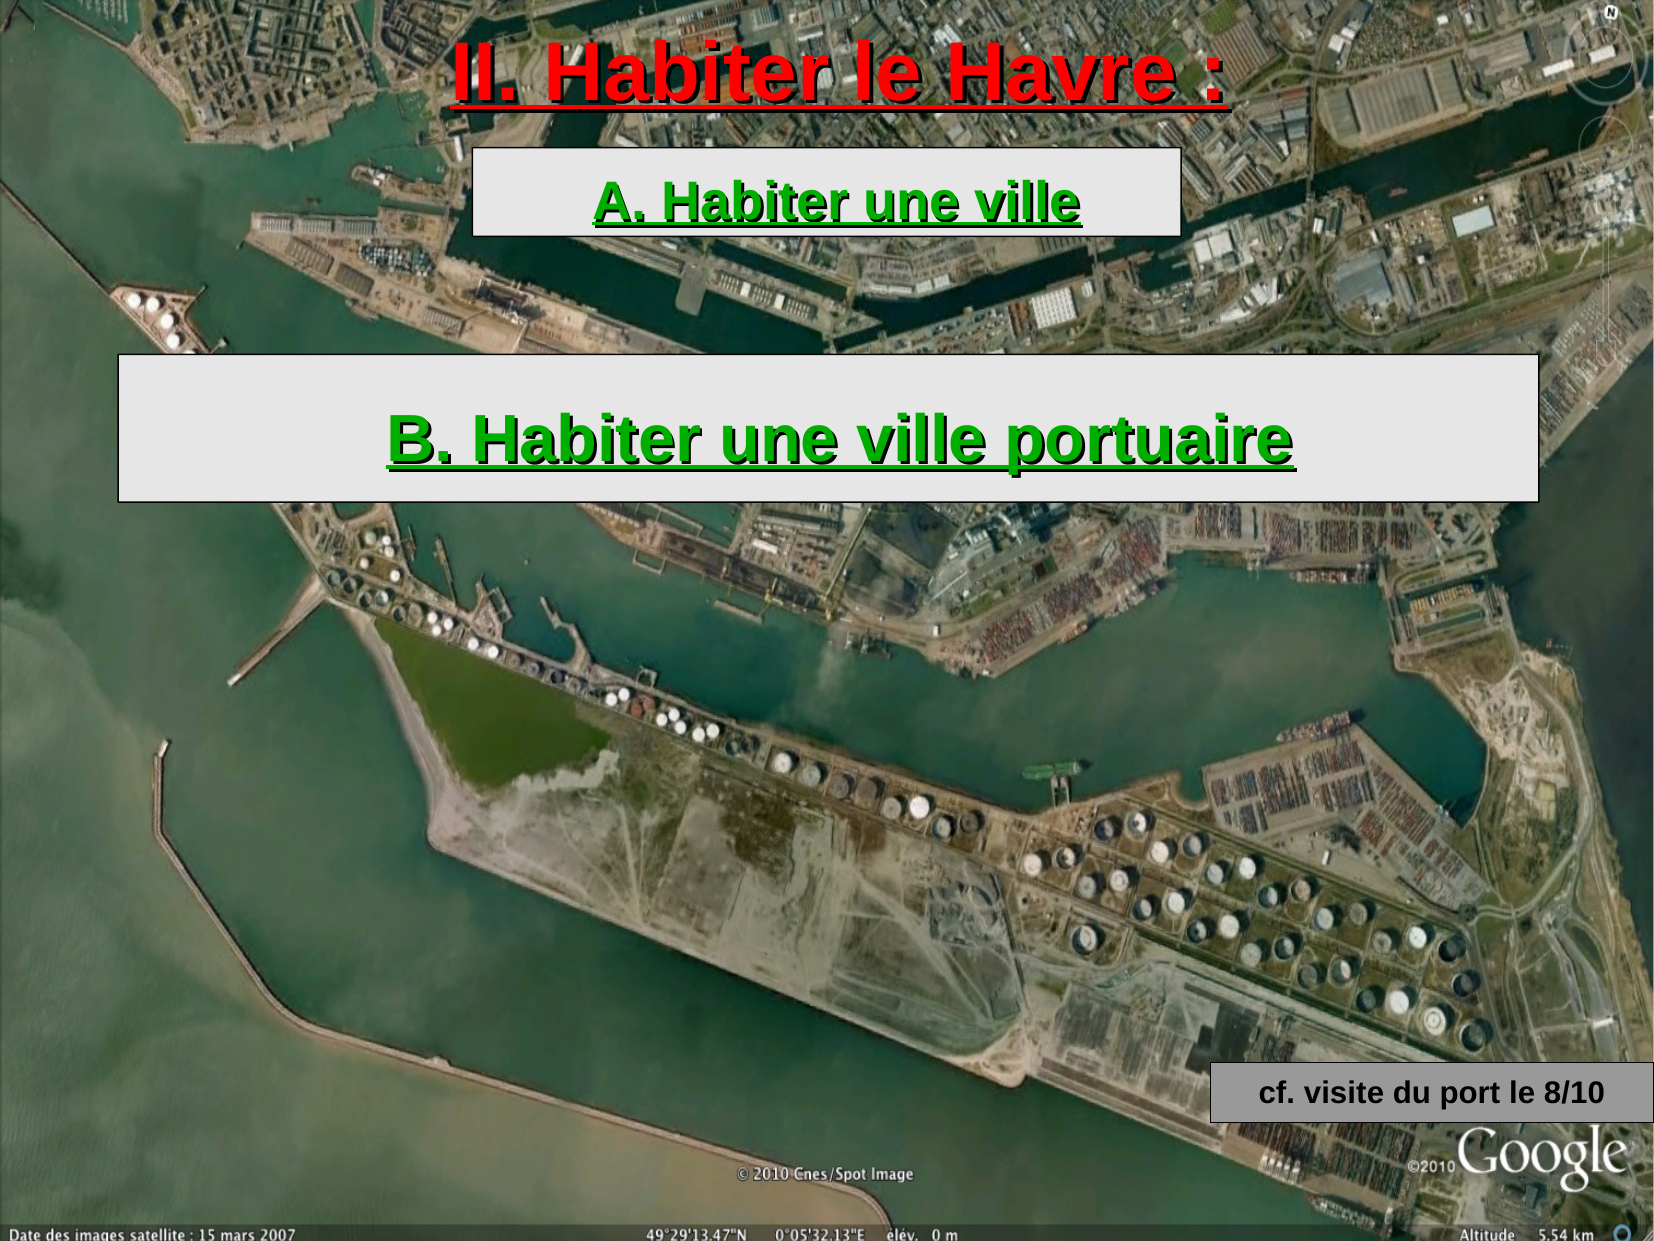

II. Habiter le Havre :
A. Habiter une ville
B. Habiter une ville portuaire
cf. visite du port le 8/10